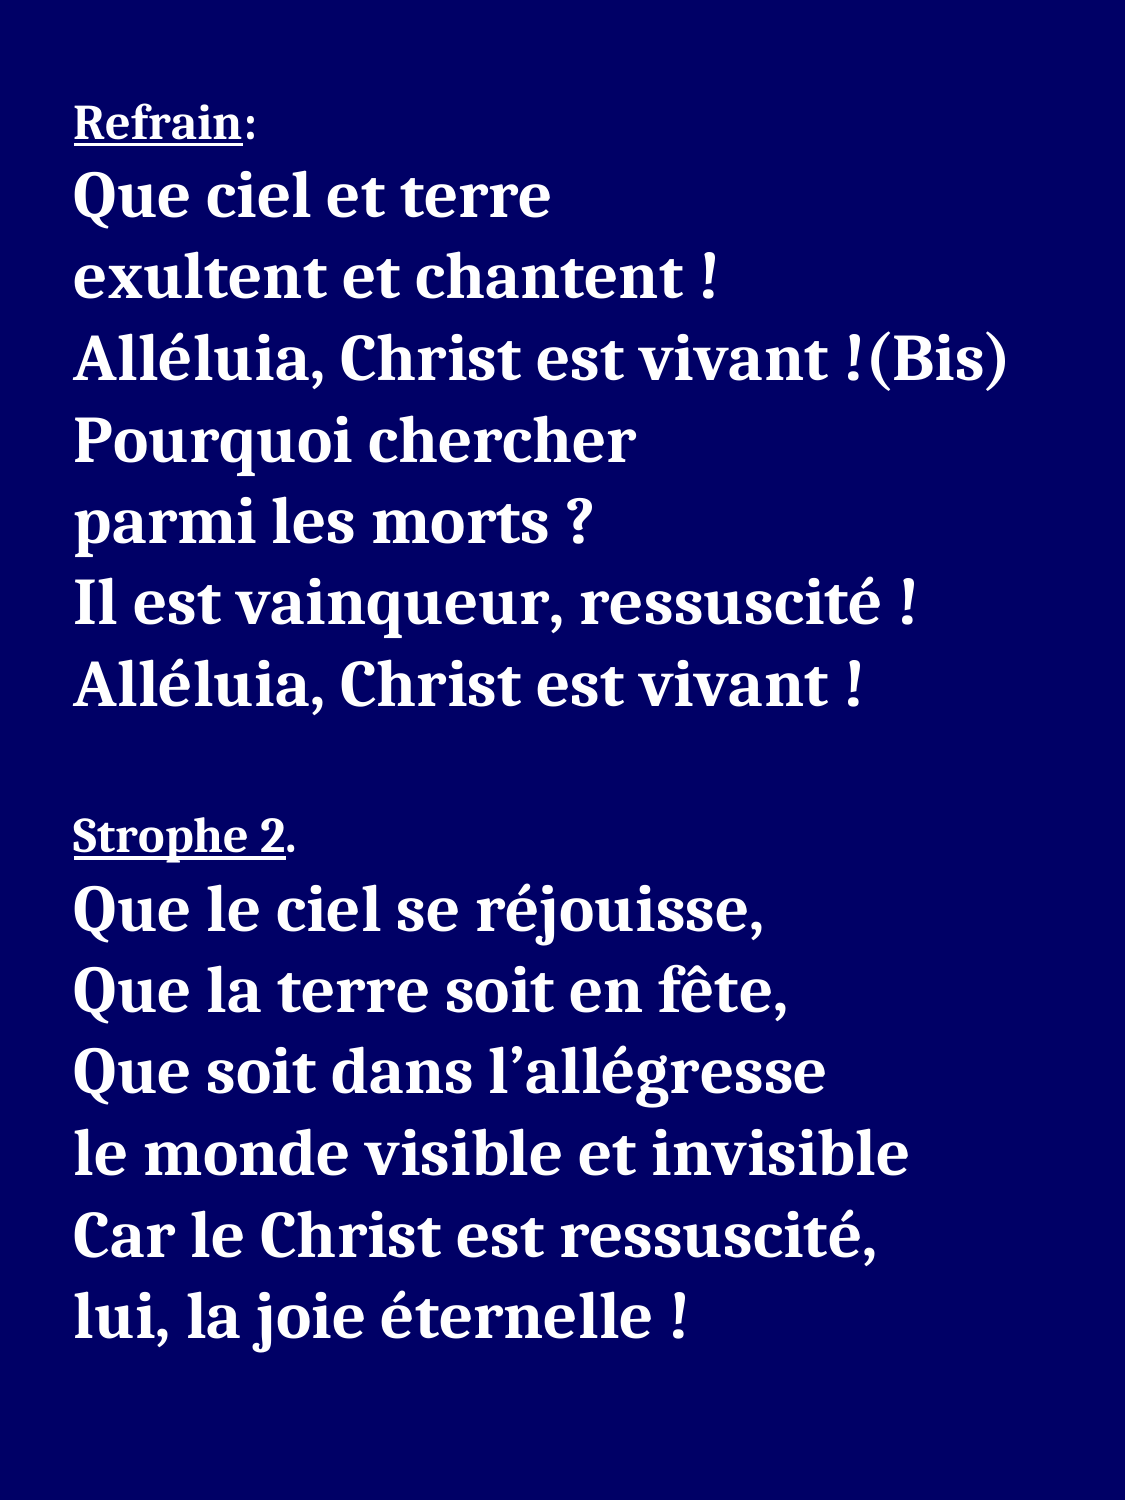

Refrain:
Que ciel et terre
exultent et chantent !
Alléluia, Christ est vivant !(Bis)
Pourquoi chercher
parmi les morts ?
Il est vainqueur, ressuscité !
Alléluia, Christ est vivant !
Strophe 2.
Que le ciel se réjouisse,
Que la terre soit en fête,
Que soit dans l’allégresse
le monde visible et invisible
Car le Christ est ressuscité,
lui, la joie éternelle !